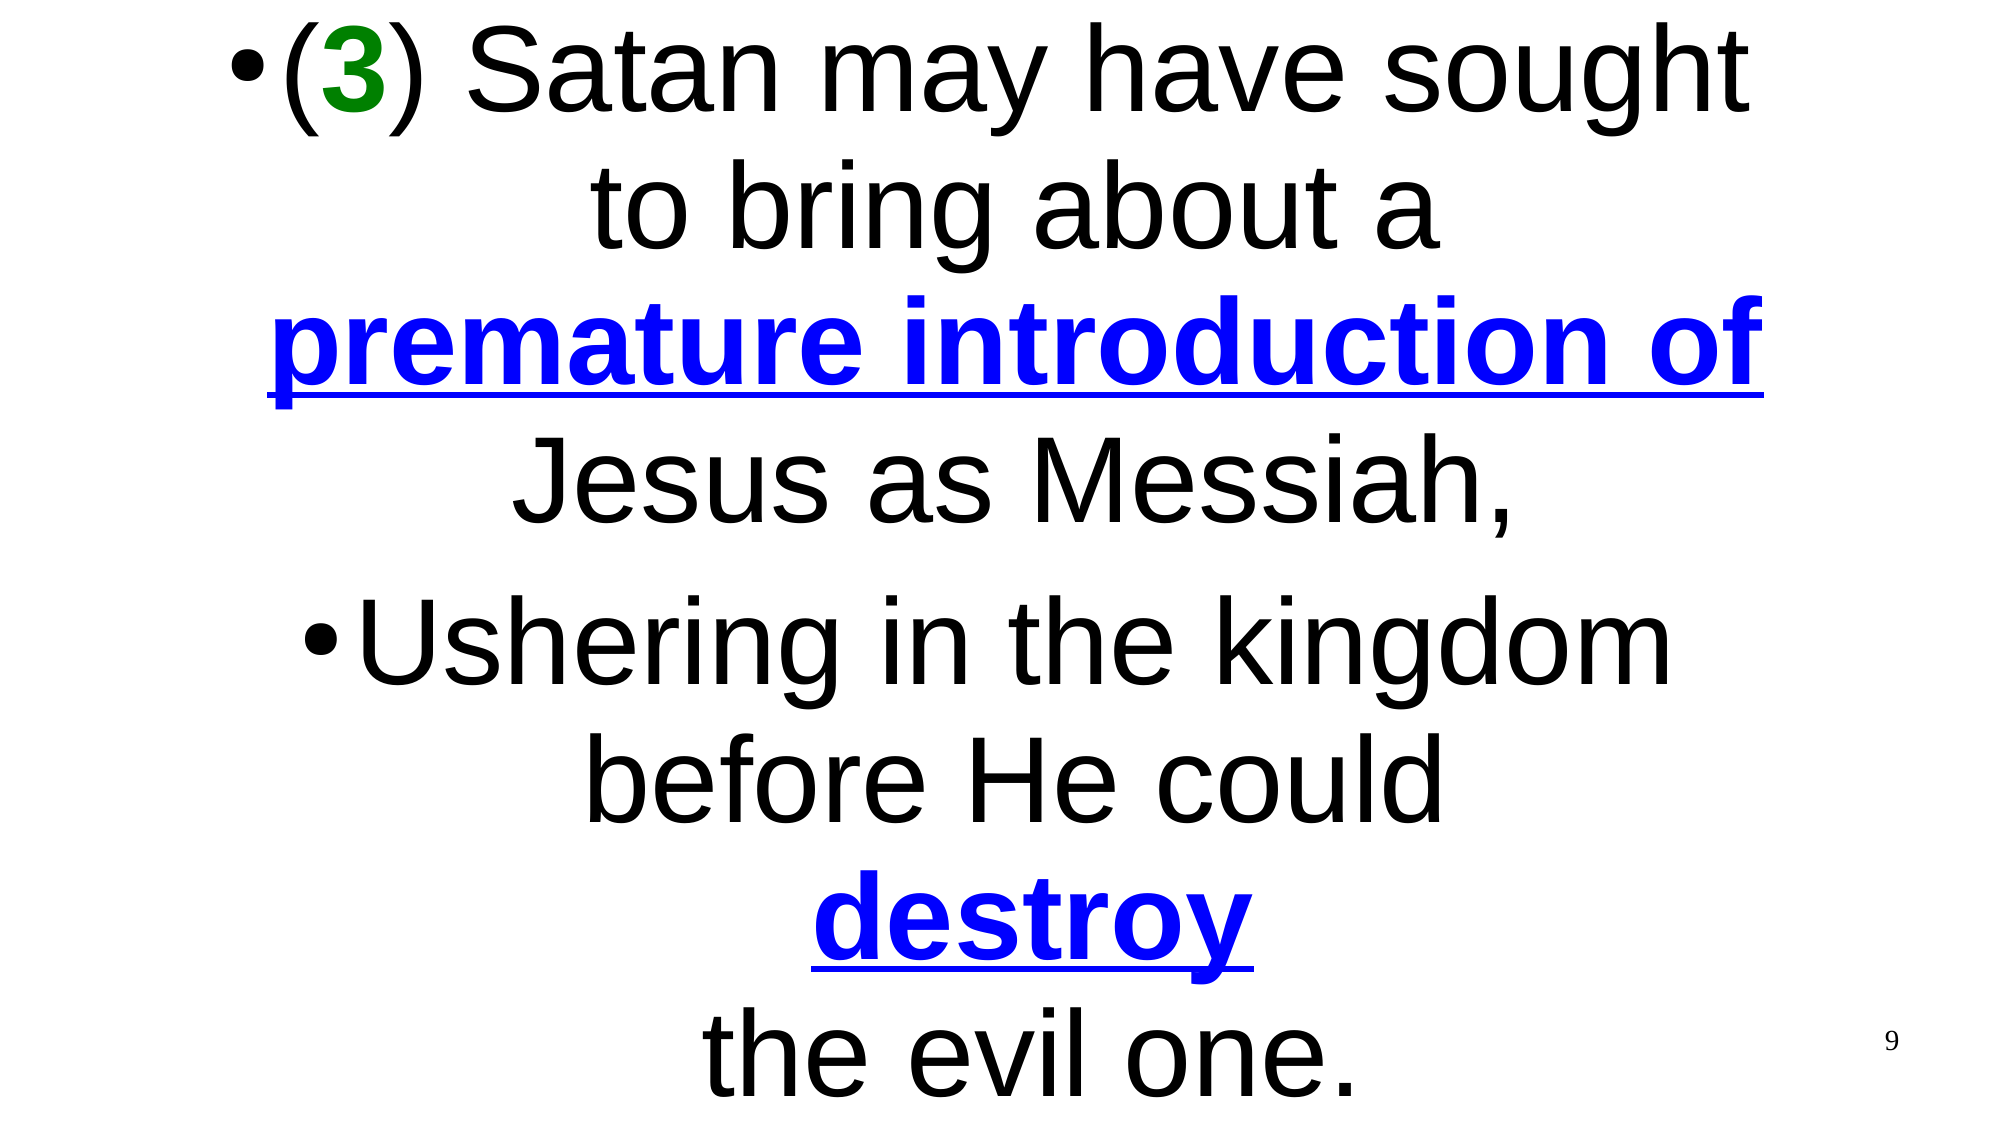

# (3) Satan may have sought to bring about a premature introduction of Jesus as Messiah,
Ushering in the kingdom
before He could
destroy
 the evil one.
9